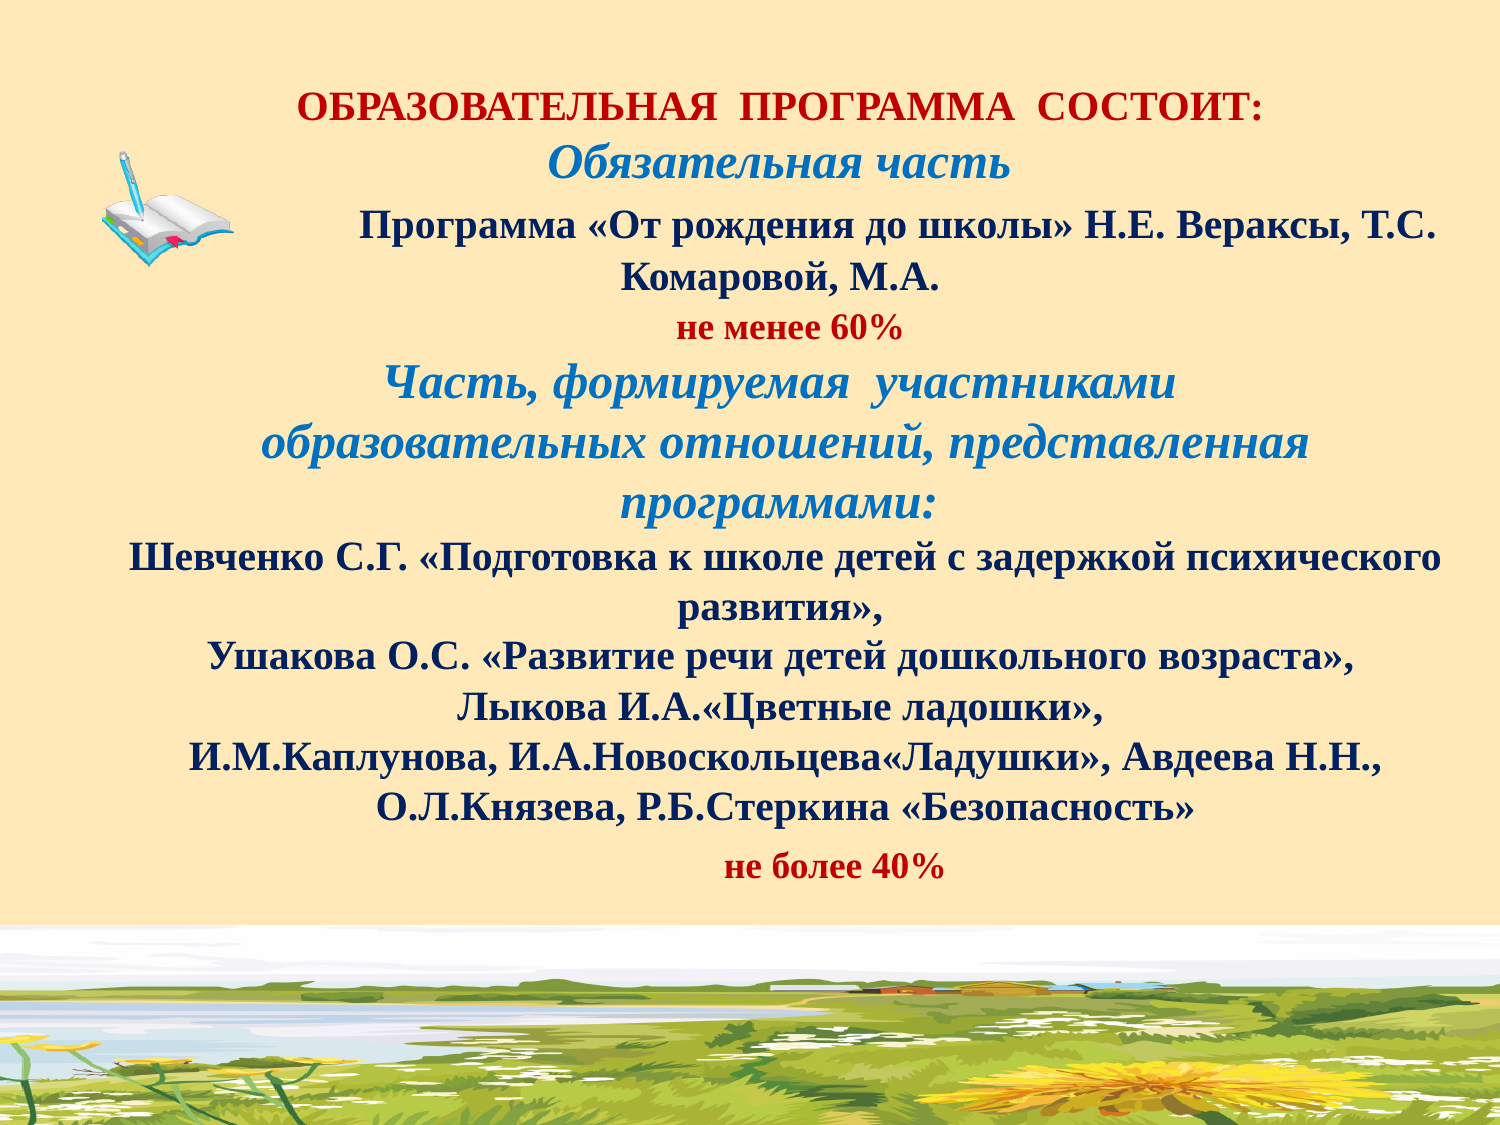

# ОБРАЗОВАТЕЛЬНАЯ ПРОГРАММА СОСТОИТ:
Обязательная часть
 Программа «От рождения до школы» Н.Е. Вераксы, Т.С. Комаровой, М.А.
 не менее 60%
Часть, формируемая участниками
образовательных отношений, представленная программами:
Шевченко С.Г. «Подготовка к школе детей с задержкой психического развития»,
Ушакова О.С. «Развитие речи детей дошкольного возраста»,
Лыкова И.А.«Цветные ладошки»,
И.М.Каплунова, И.А.Новоскольцева«Ладушки», Авдеева Н.Н., О.Л.Князева, Р.Б.Стеркина «Безопасность»
 не более 40%